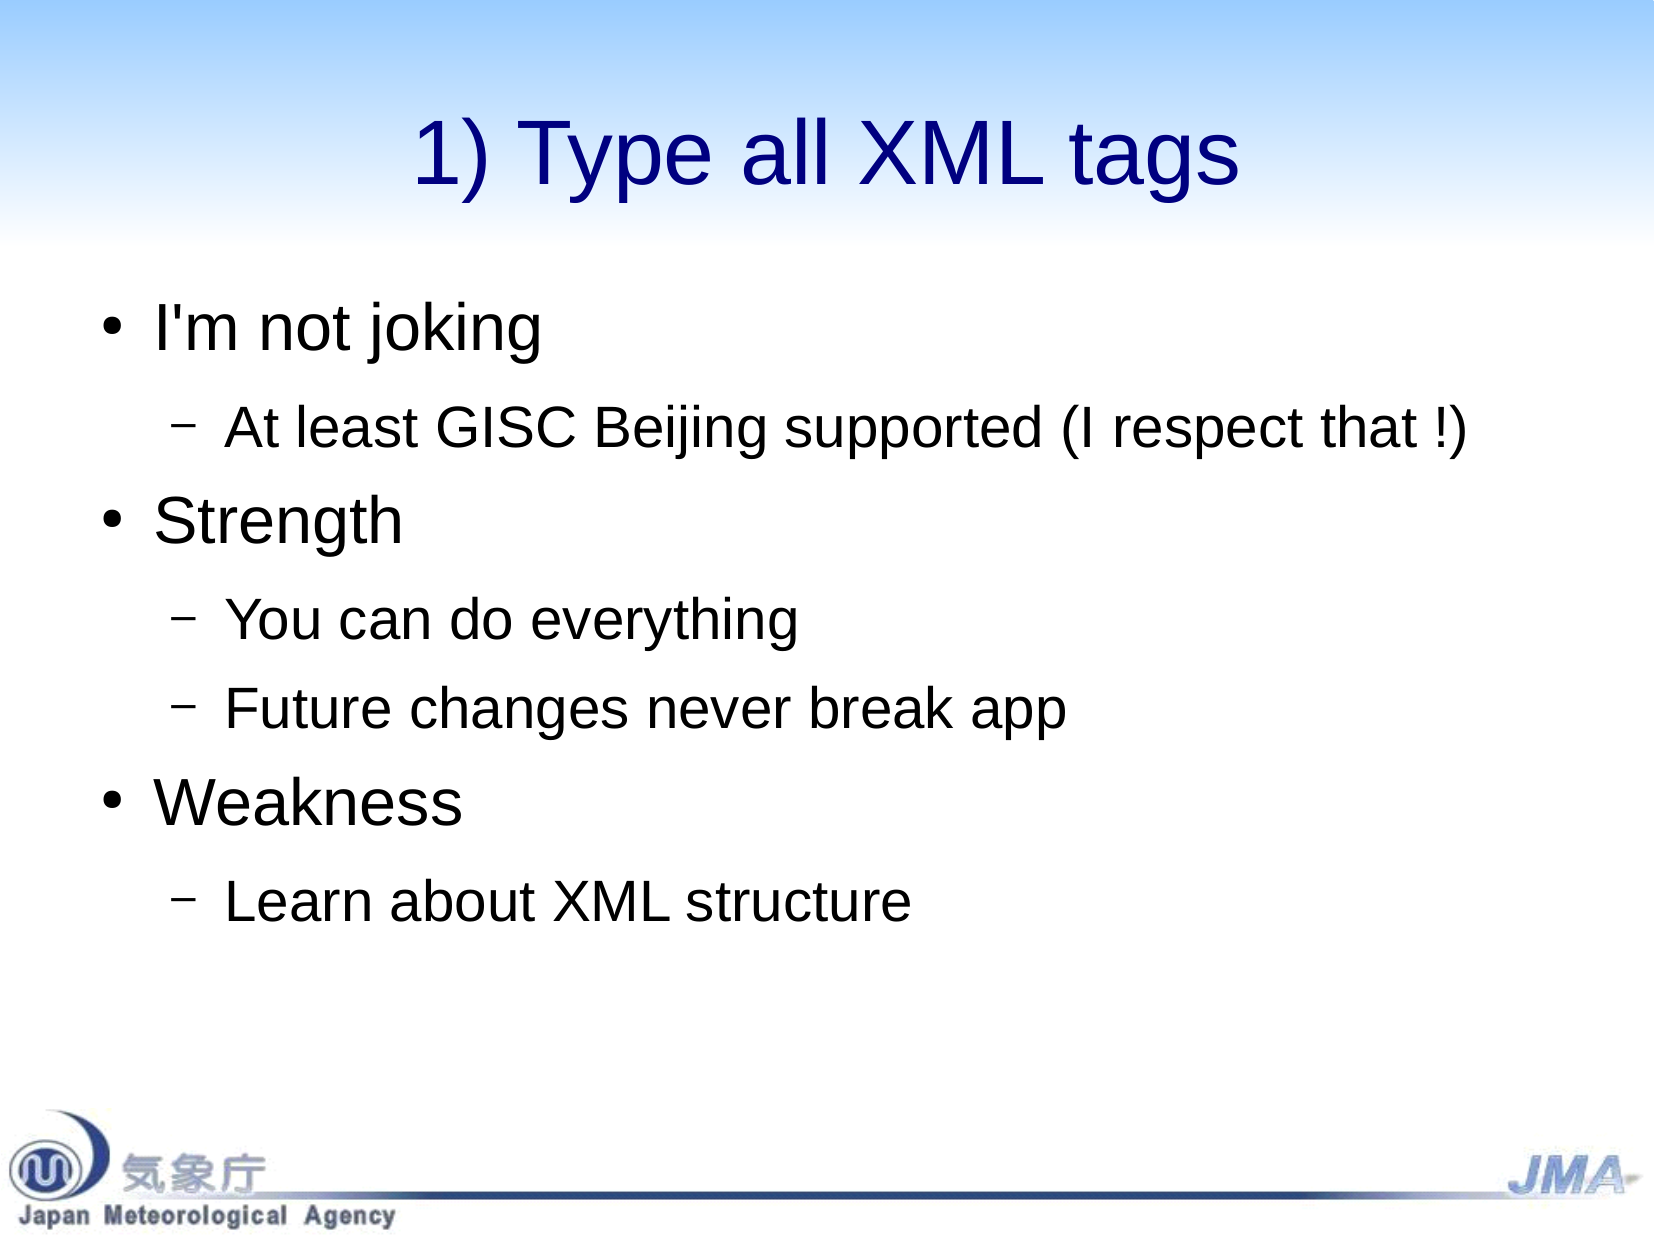

# 1) Type all XML tags
I'm not joking
At least GISC Beijing supported (I respect that !)
Strength
You can do everything
Future changes never break app
Weakness
Learn about XML structure